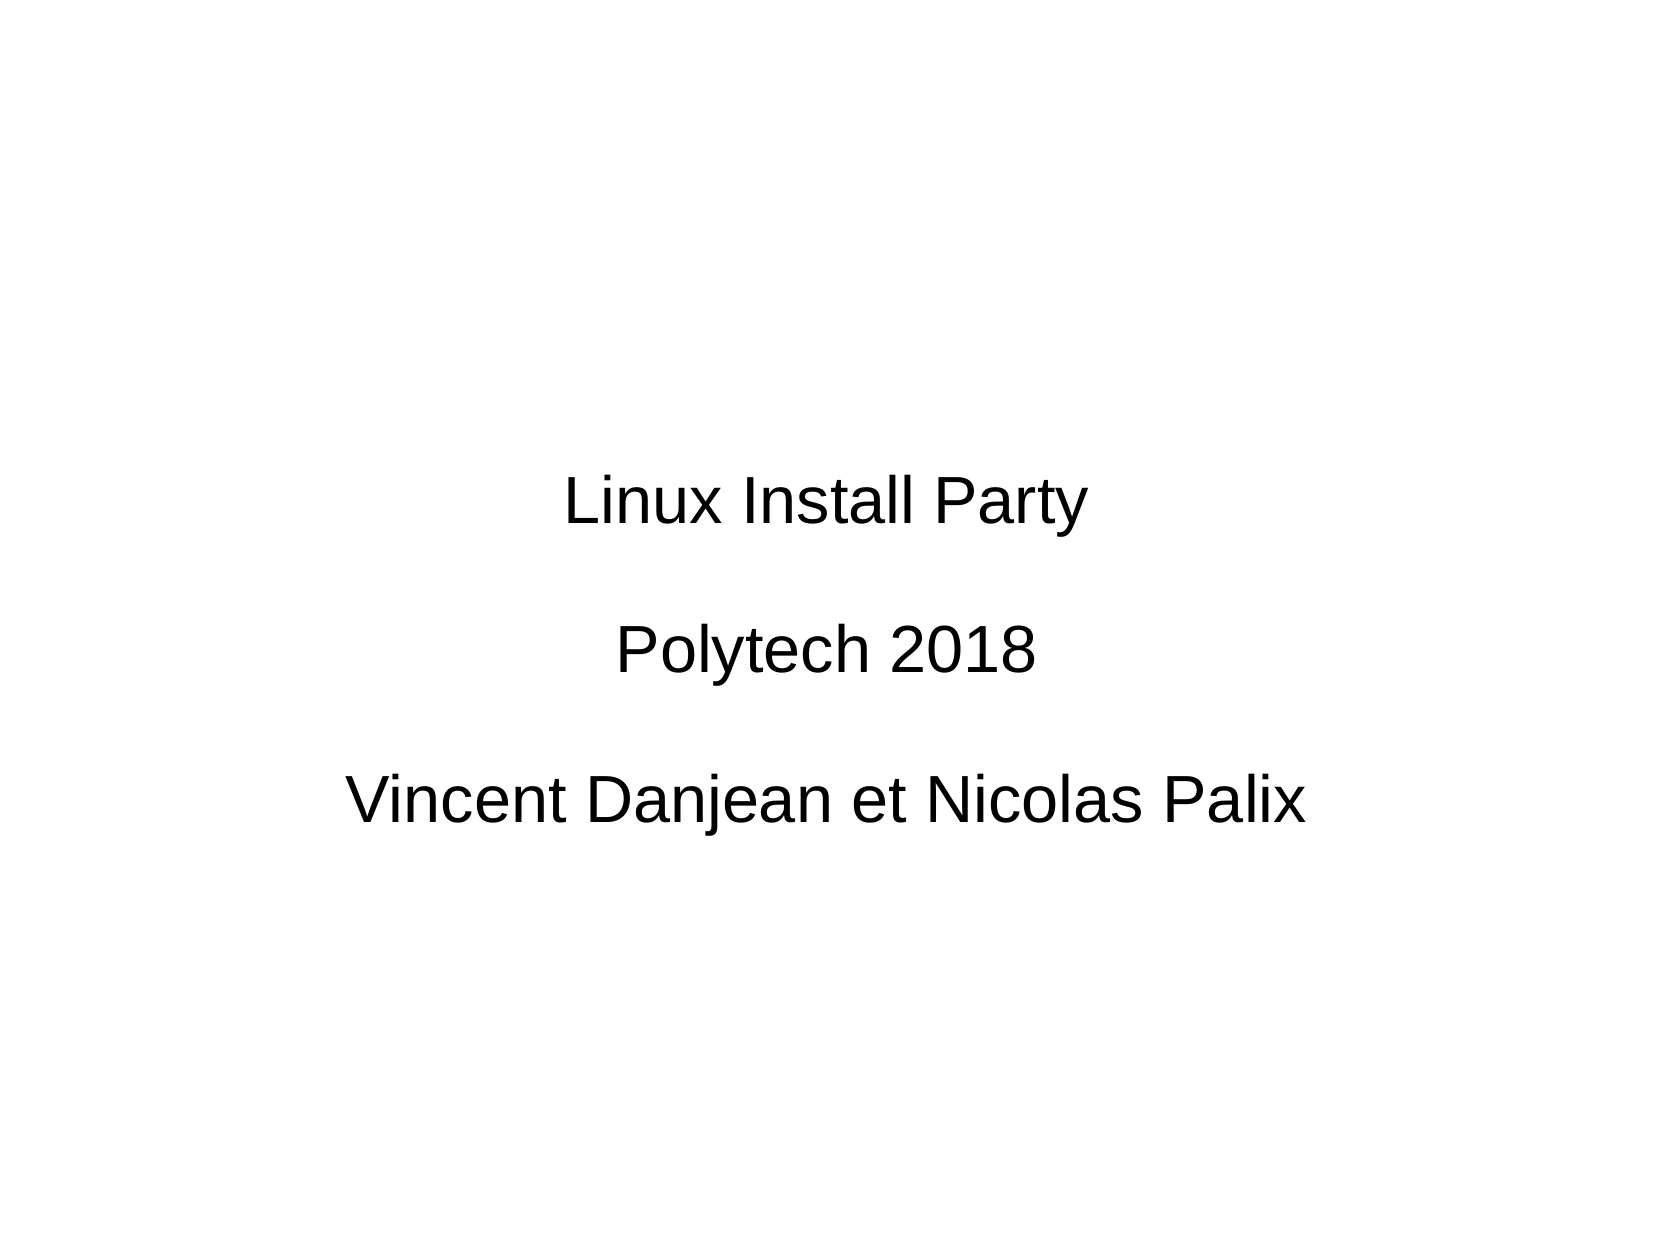

# Linux Install Party
Polytech 2018
Vincent Danjean et Nicolas Palix